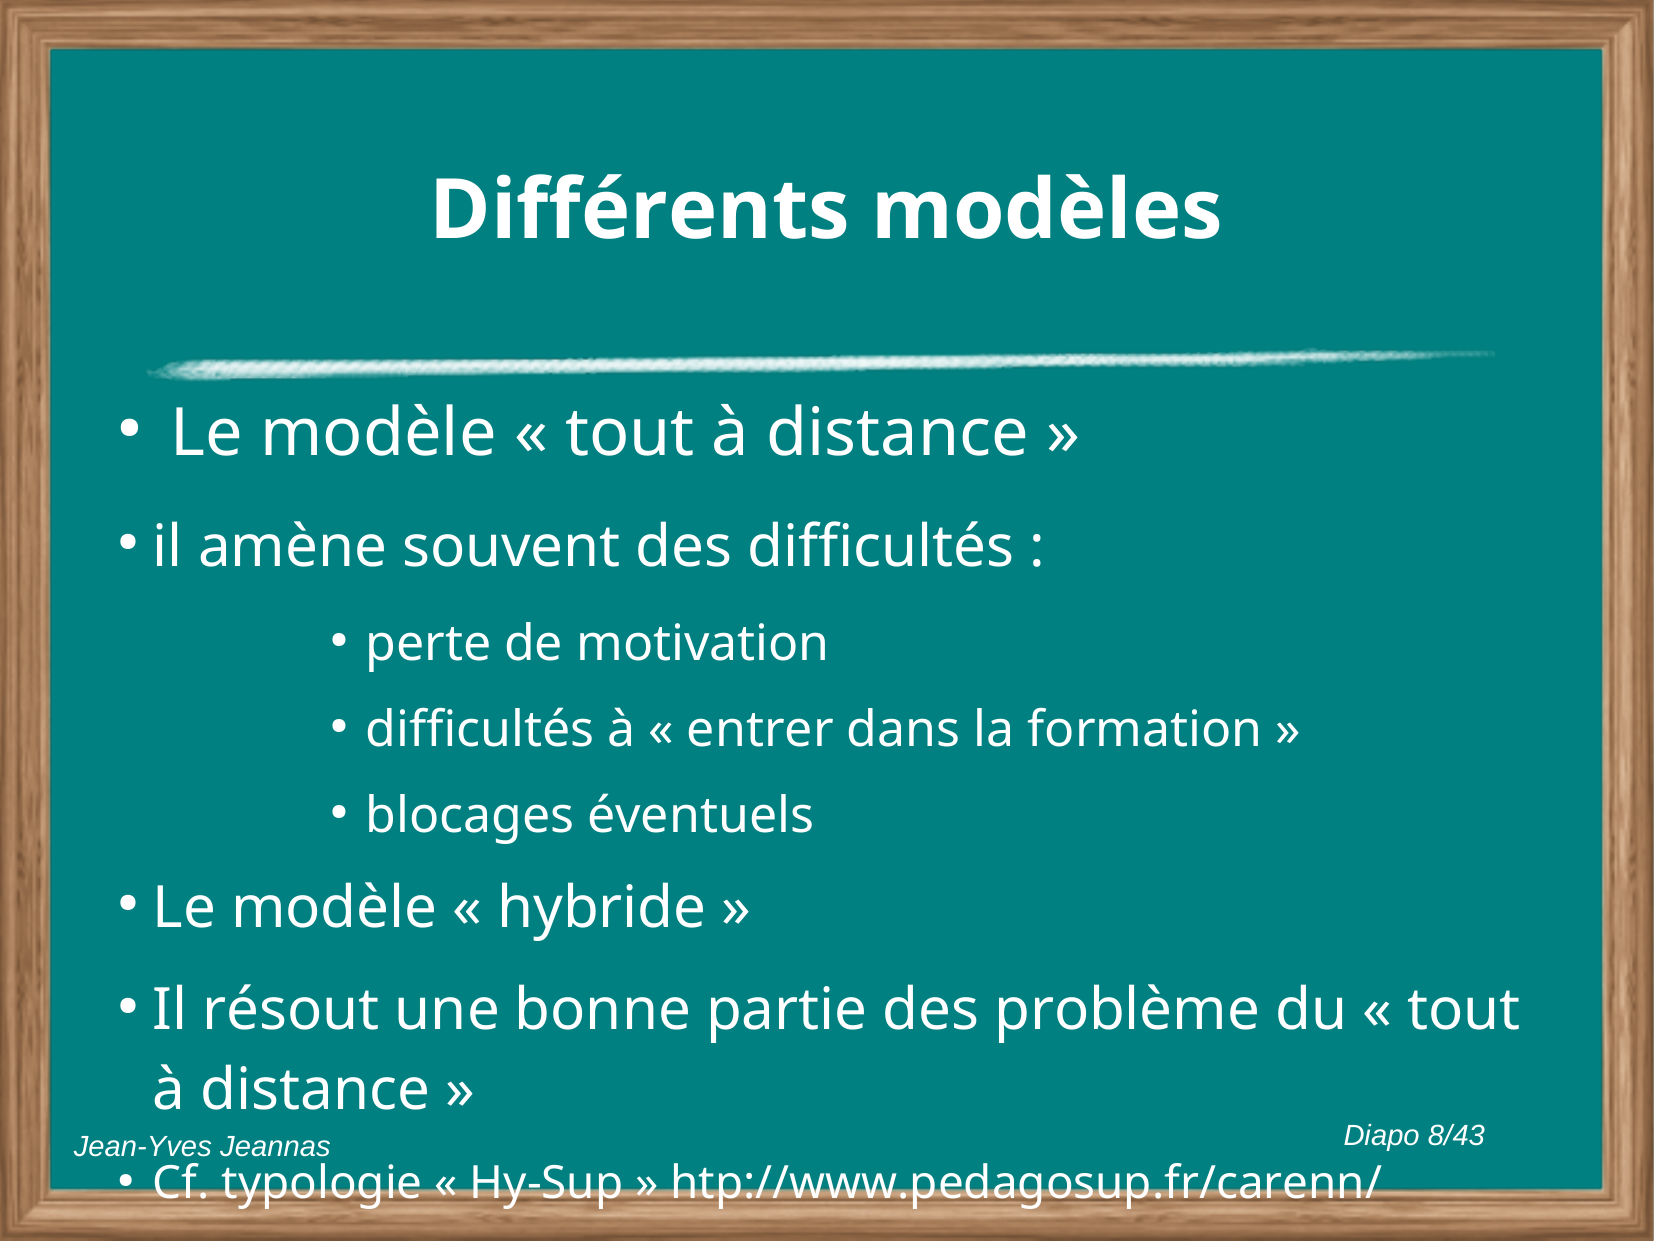

# Différents modèles
Le modèle « tout à distance »
il amène souvent des difficultés :
perte de motivation
difficultés à « entrer dans la formation »
blocages éventuels
Le modèle « hybride »
Il résout une bonne partie des problème du « tout à distance »
Cf. typologie « Hy-Sup » htp://www.pedagosup.fr/carenn/